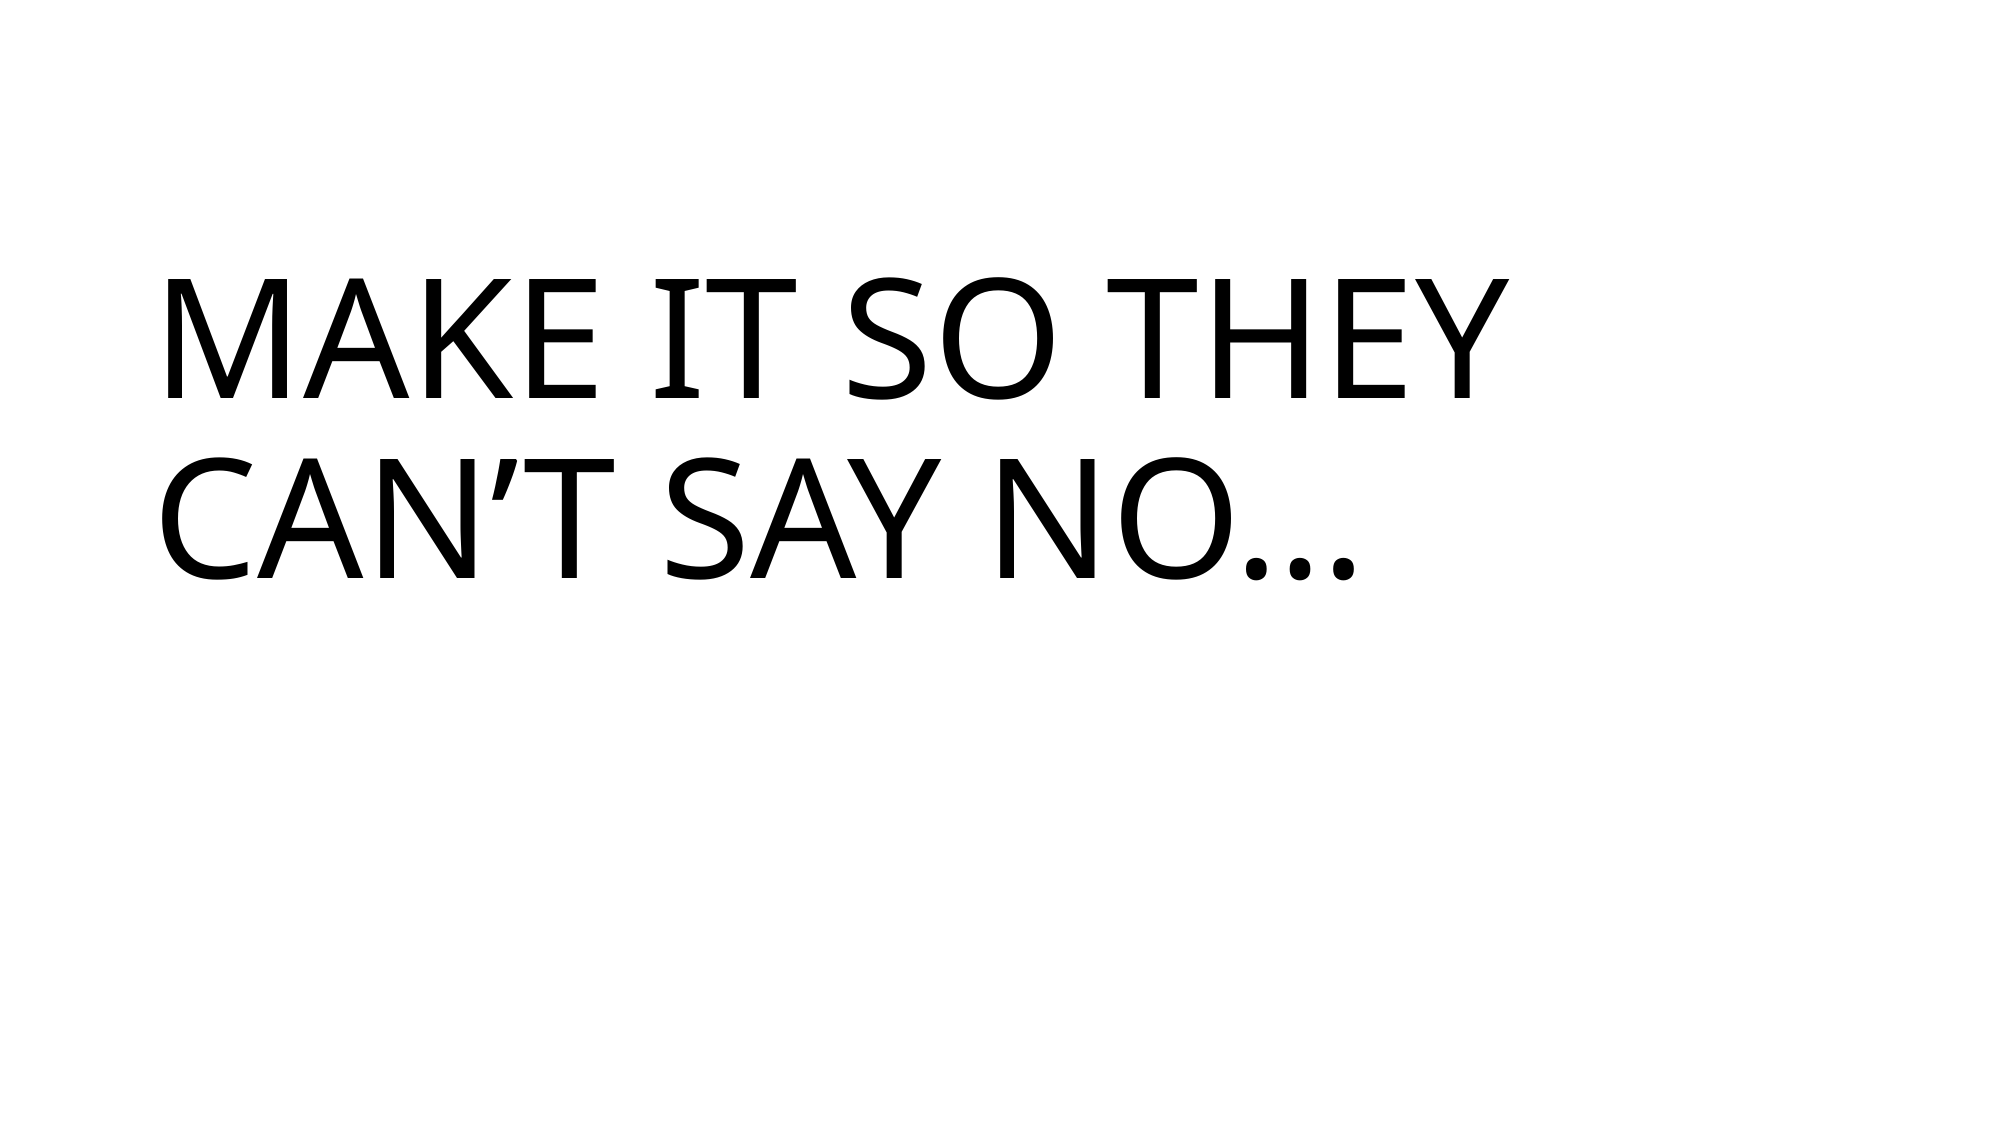

# MAKE IT SO THEY CAN’T SAY NO…